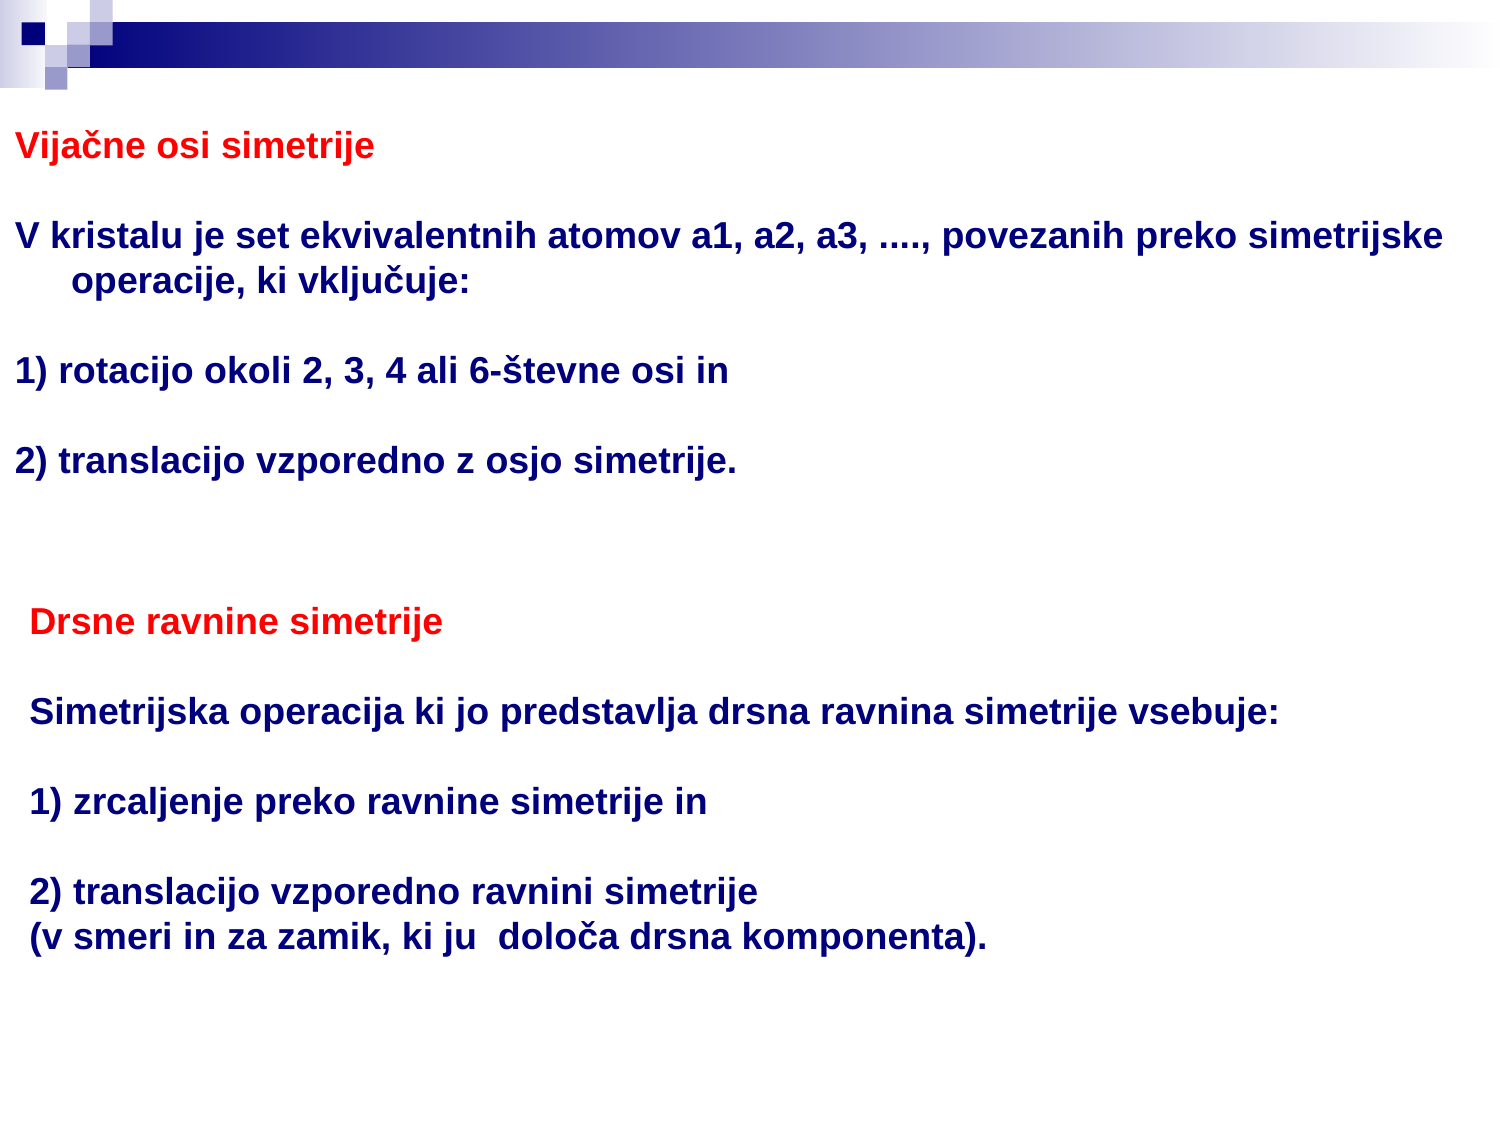

Vijačne osi simetrije
V kristalu je set ekvivalentnih atomov a1, a2, a3, ...., povezanih preko simetrijske operacije, ki vključuje:
1) rotacijo okoli 2, 3, 4 ali 6-števne osi in
2) translacijo vzporedno z osjo simetrije.
Drsne ravnine simetrije
Simetrijska operacija ki jo predstavlja drsna ravnina simetrije vsebuje:
1) zrcaljenje preko ravnine simetrije in
2) translacijo vzporedno ravnini simetrije
(v smeri in za zamik, ki ju določa drsna komponenta).